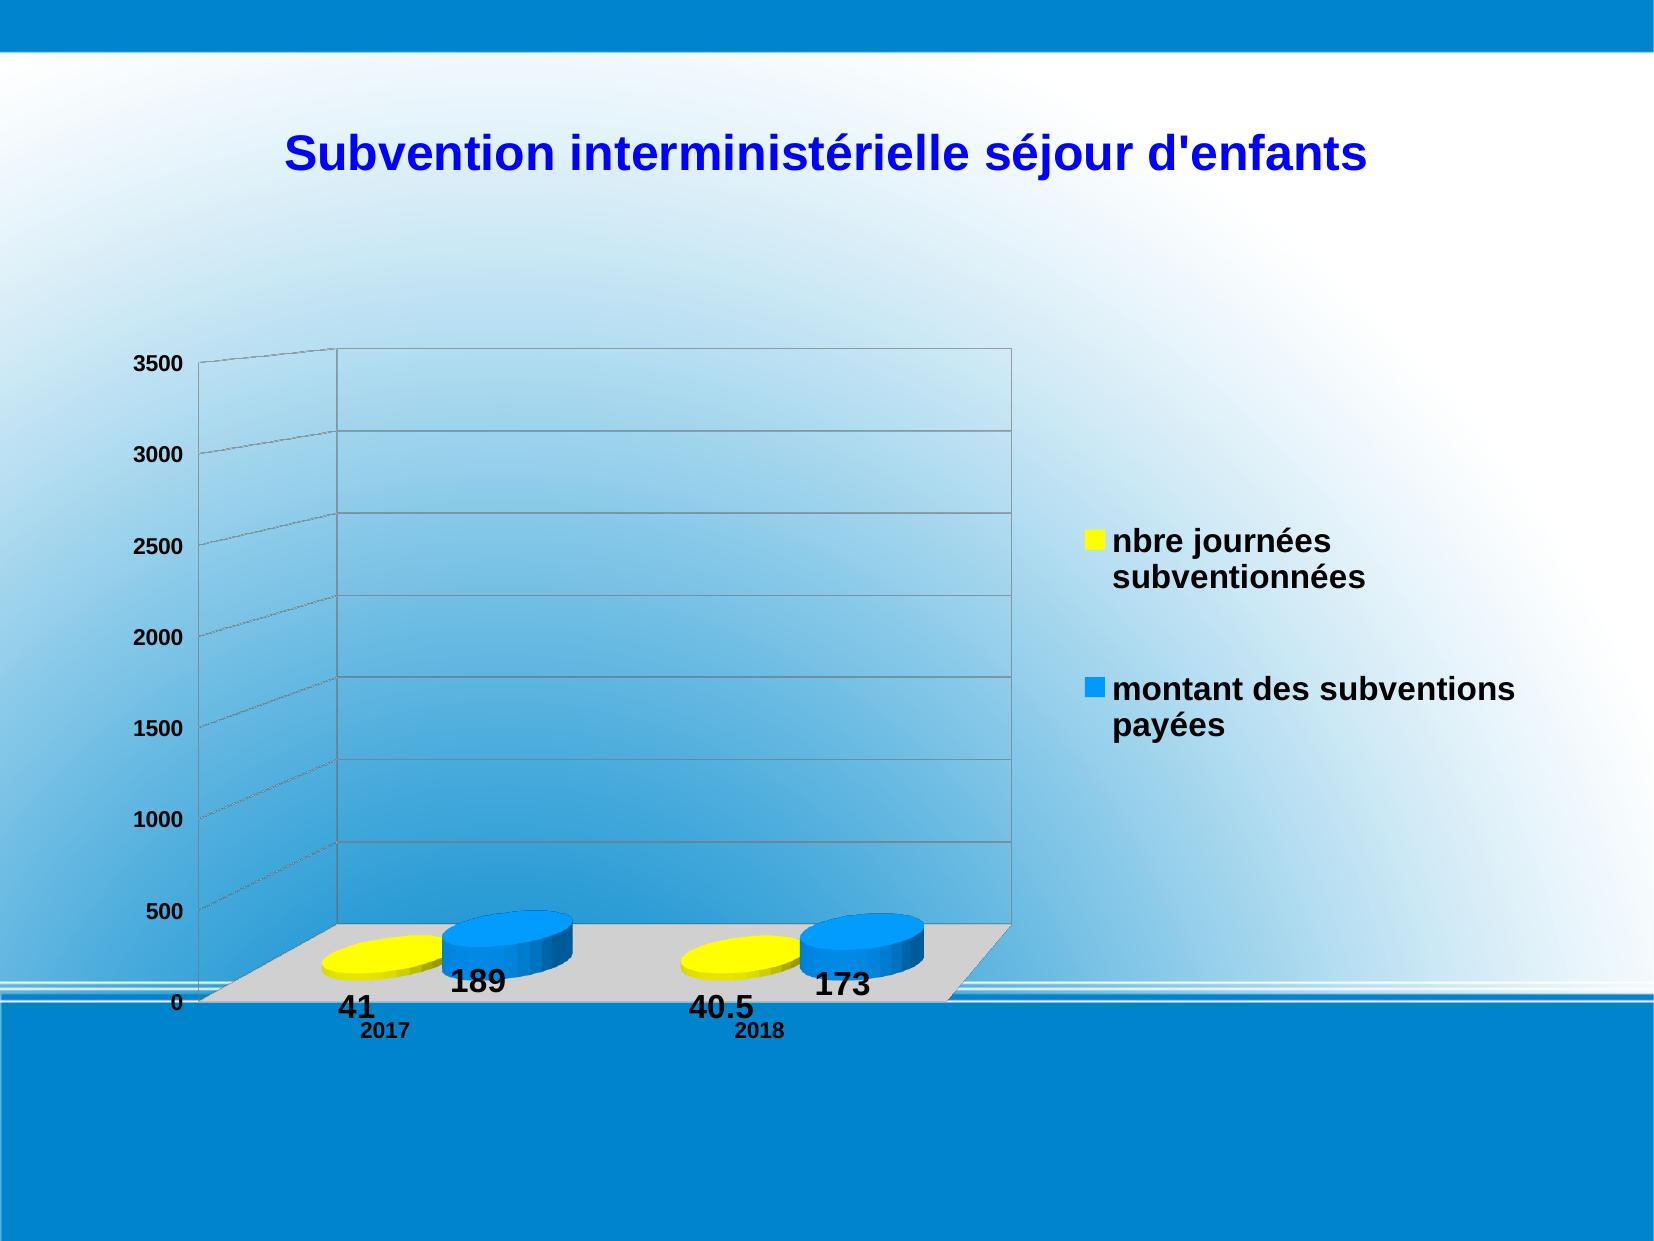

# Subvention interministérielle séjour d'enfants
[unsupported chart]